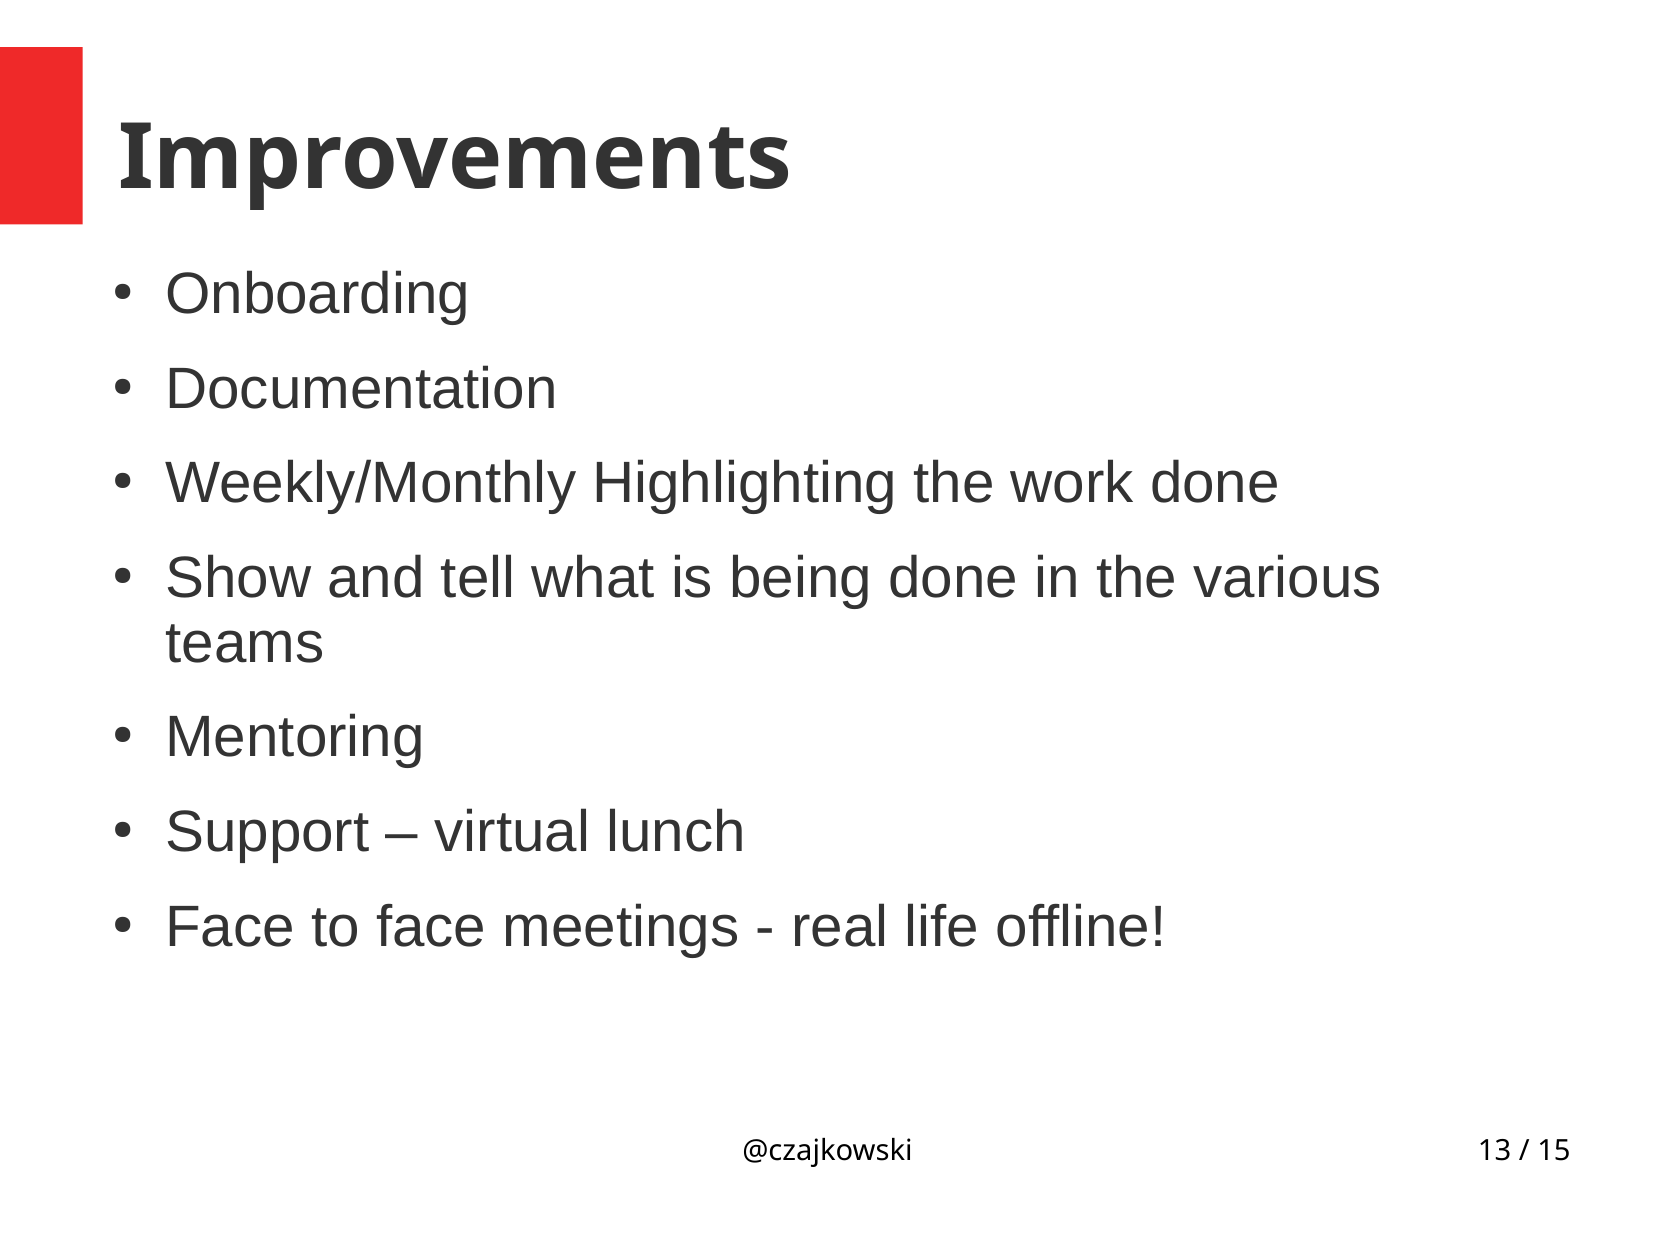

# Improvements
Onboarding
Documentation
Weekly/Monthly Highlighting the work done
Show and tell what is being done in the various teams
Mentoring
Support – virtual lunch
Face to face meetings - real life offline!
@czajkowski
13